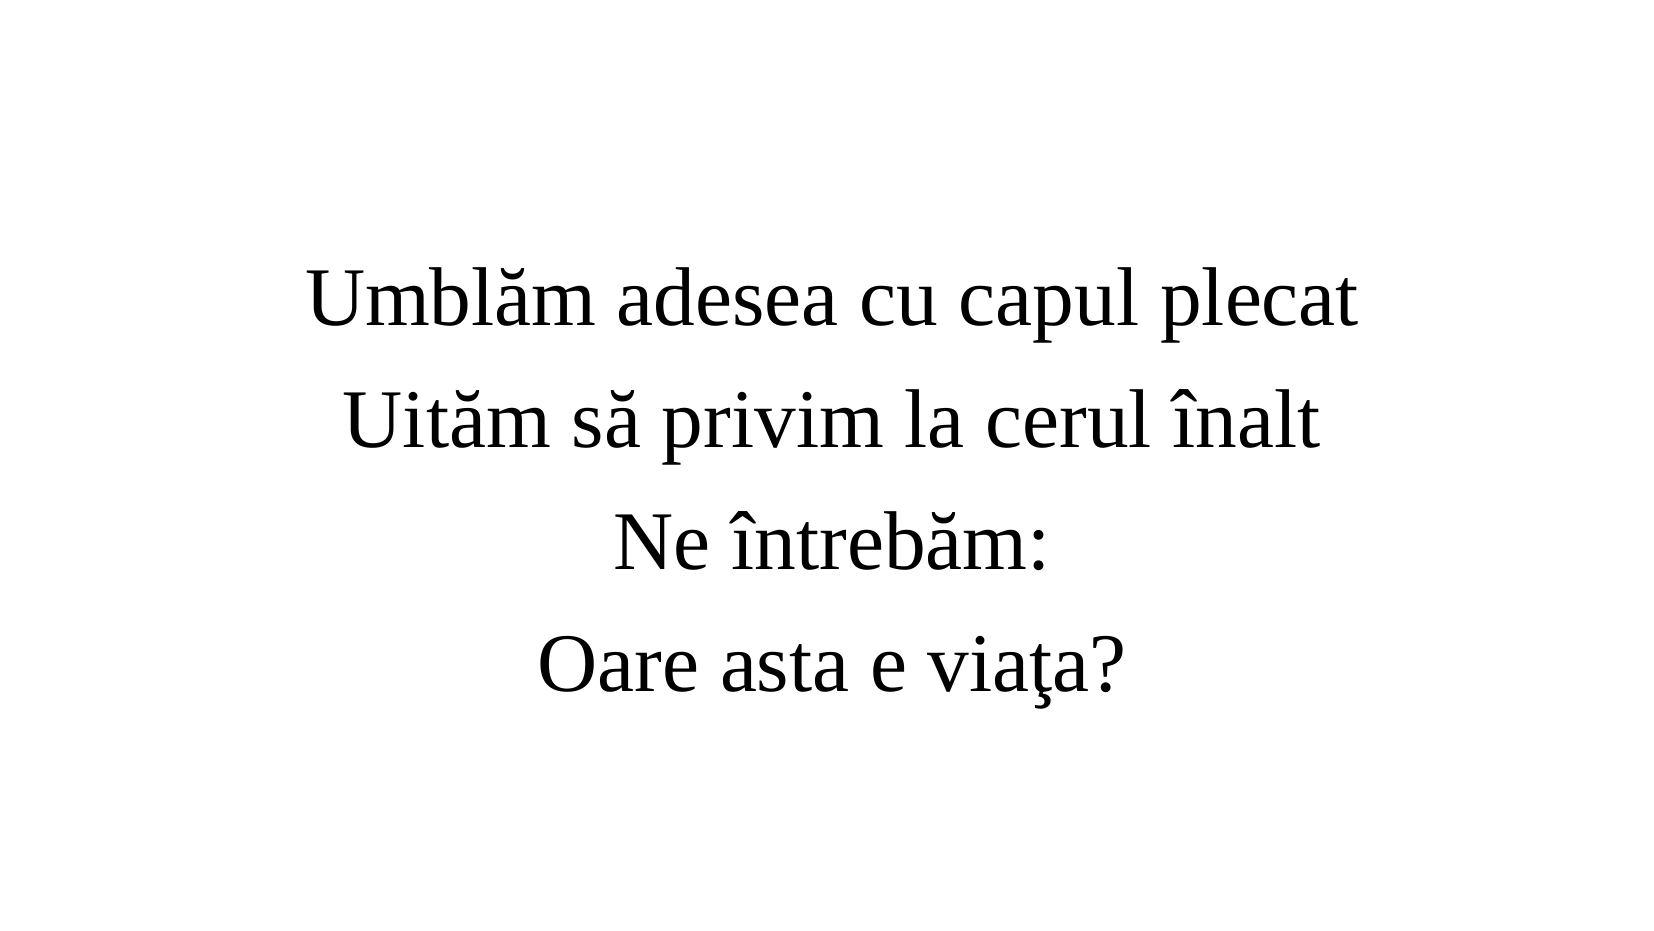

# Umblăm adesea cu capul plecat
Uităm să privim la cerul înalt
Ne întrebăm:
Oare asta e viaţa?